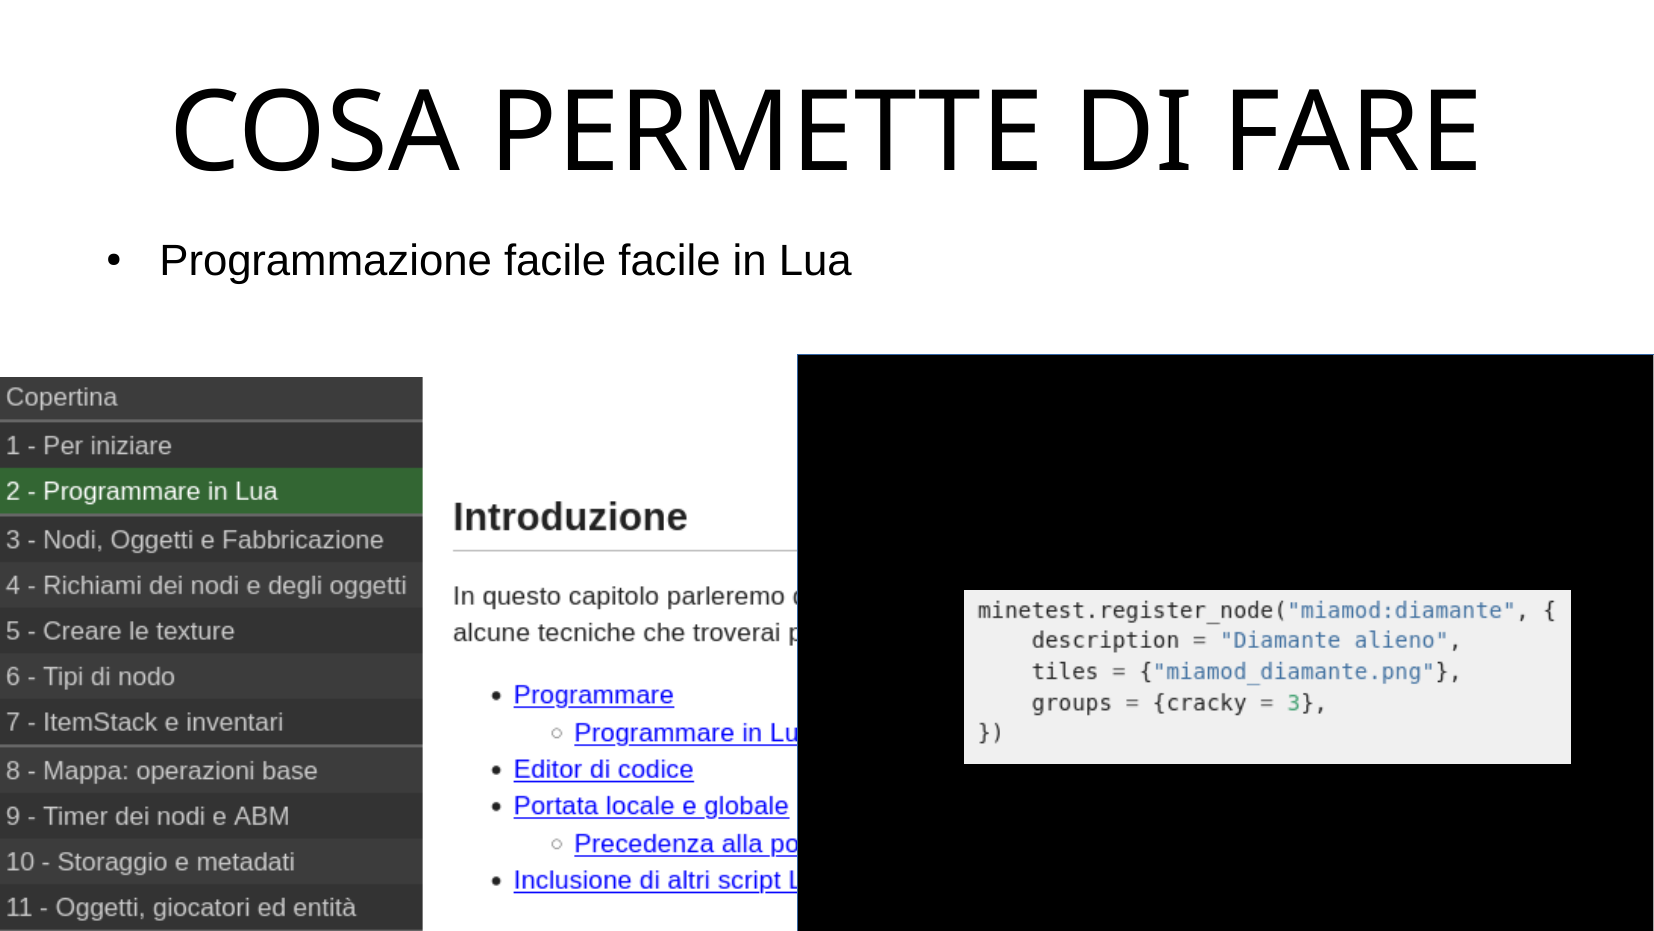

COSA PERMETTE DI FARE
# Programmazione facile facile in Lua